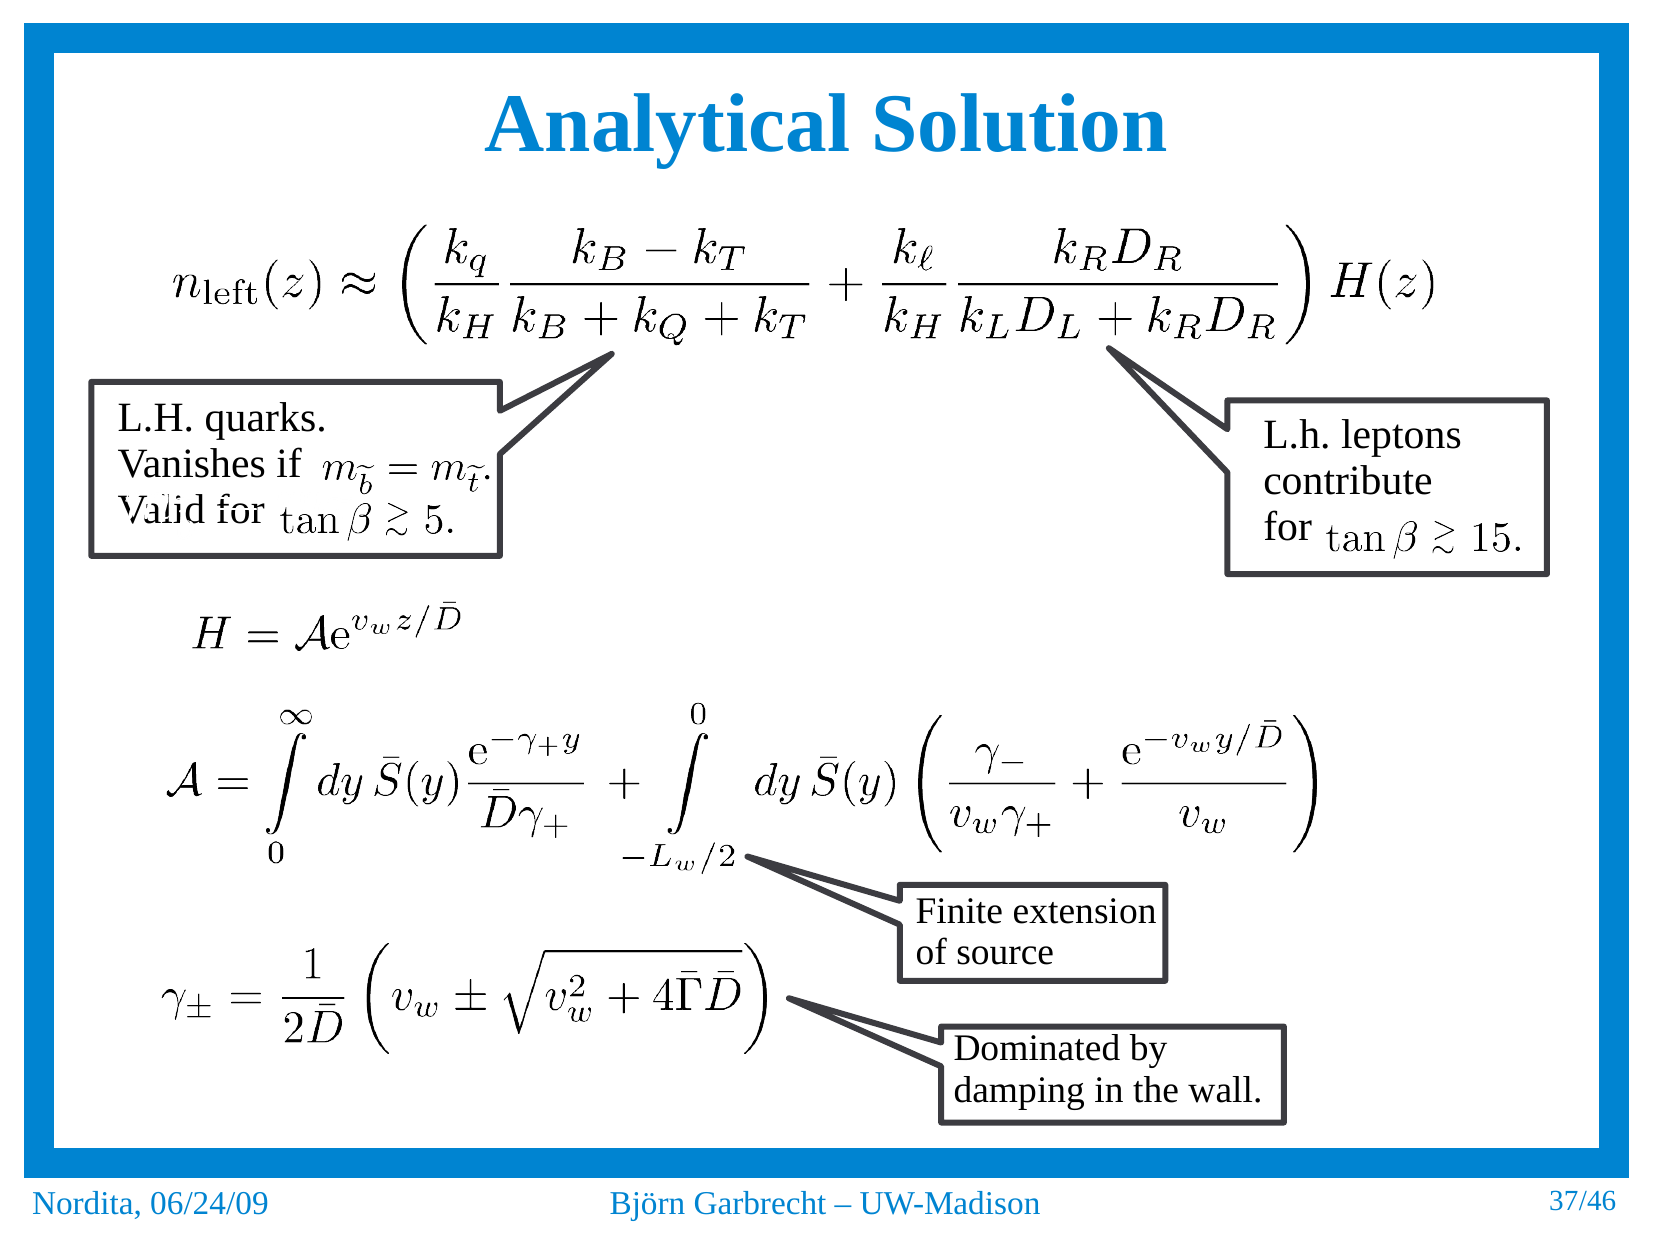

# Analytical Solution
L.H. quarks.
Vanishes if
Valid for
L.h. leptons
contribute
for
Finite extension of source
Dominated by damping in the wall.
Björn Garbrecht – UW-Madison
37